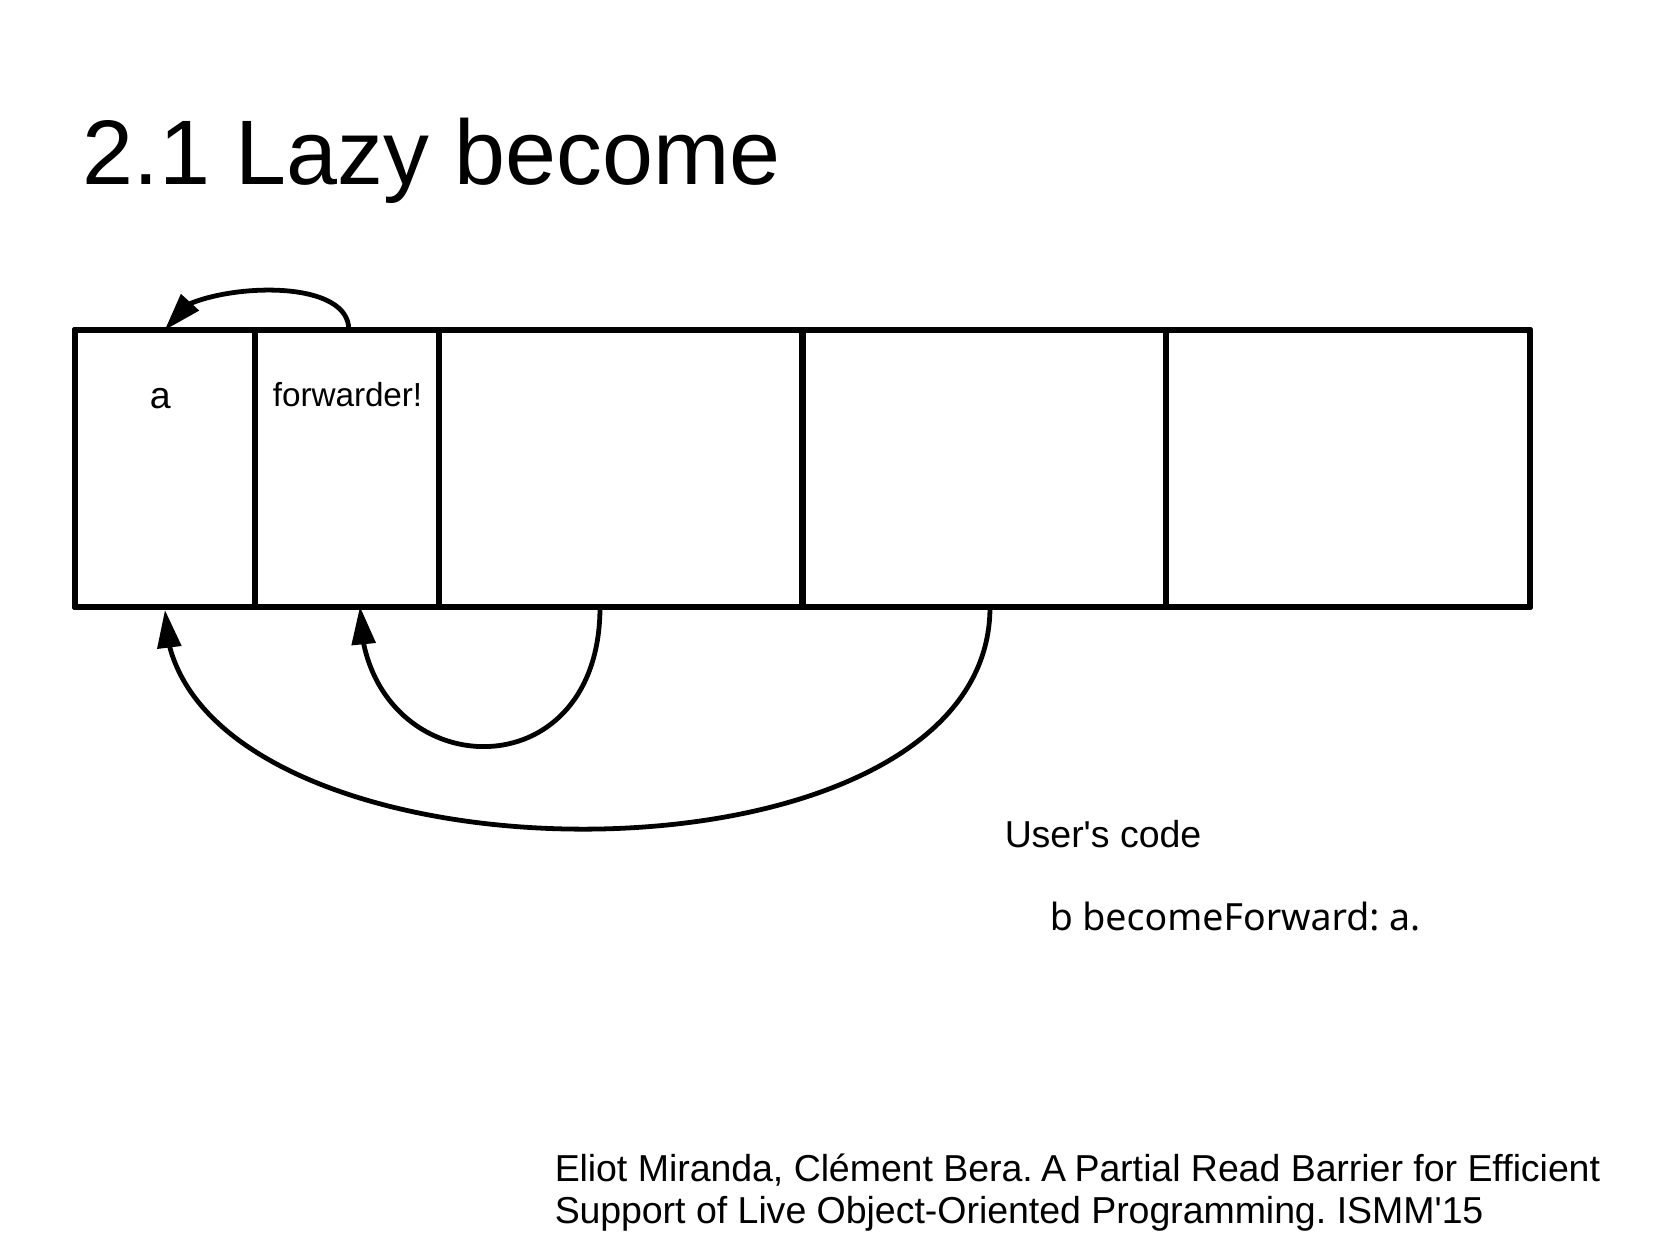

# 2.1 Lazy become
a
forwarder!
User's code
b becomeForward: a.
Eliot Miranda, Clément Bera. A Partial Read Barrier for Efficient Support of Live Object-Oriented Programming. ISMM'15